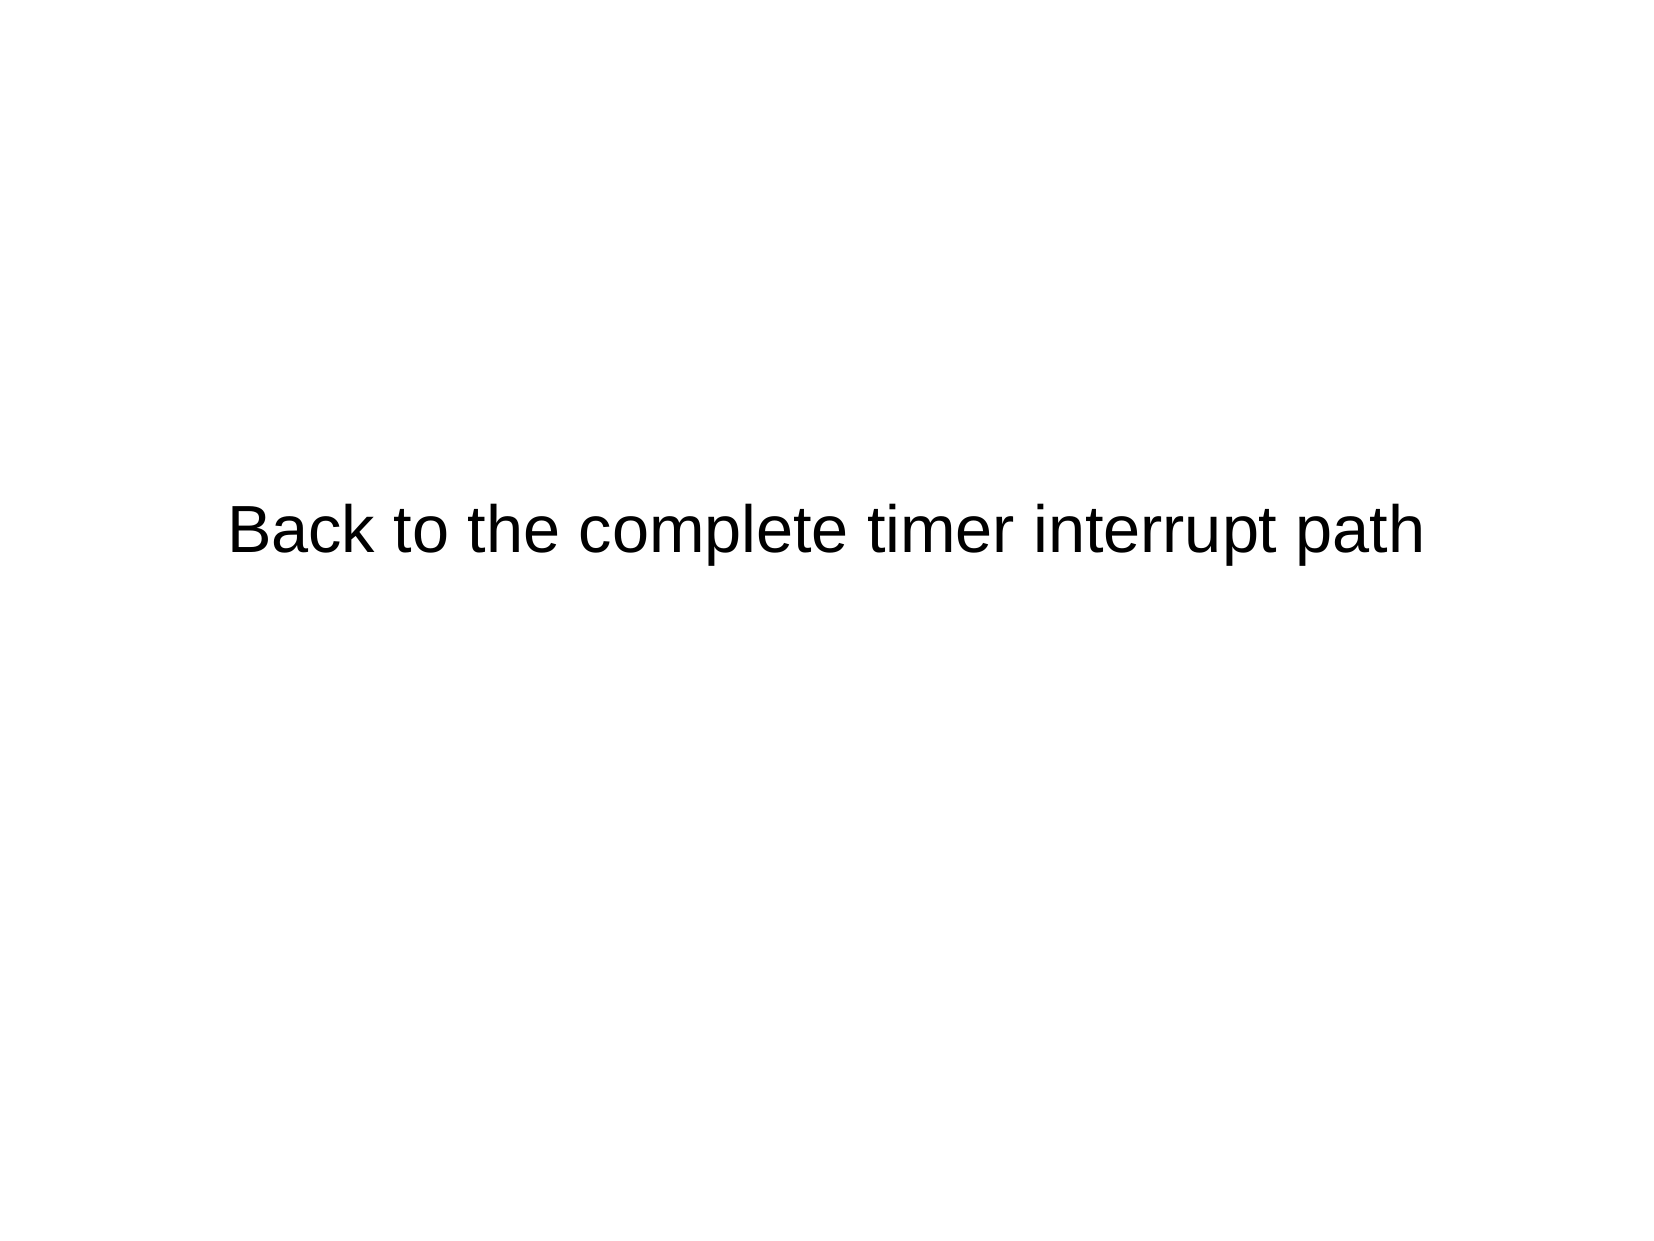

# Back to the complete timer interrupt path